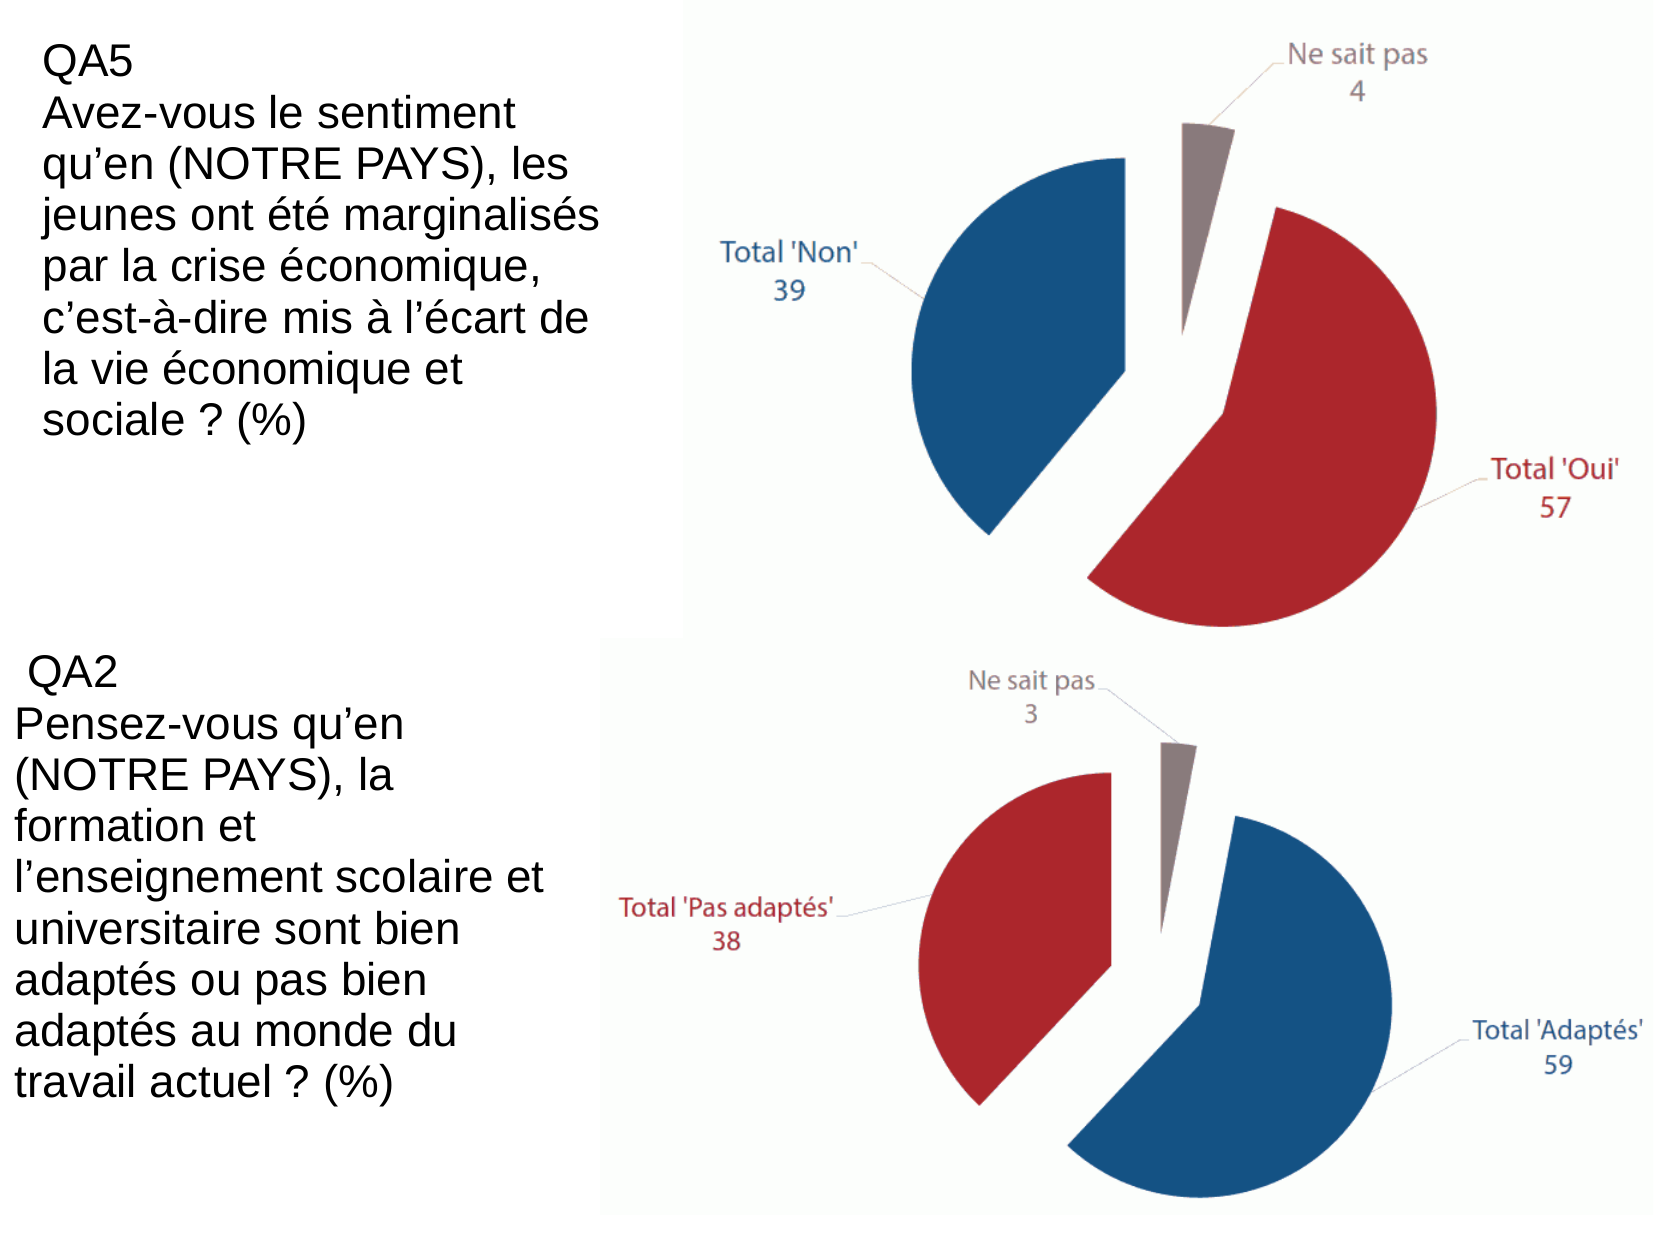

QA5
Avez-vous le sentiment qu’en (NOTRE PAYS), les jeunes ont été marginalisés par la crise économique, c’est-à-dire mis à l’écart de la vie économique et sociale ? (%)
 QA2
Pensez-vous qu’en (NOTRE PAYS), la formation et l’enseignement scolaire et universitaire sont bien adaptés ou pas bien adaptés au monde du travail actuel ? (%)